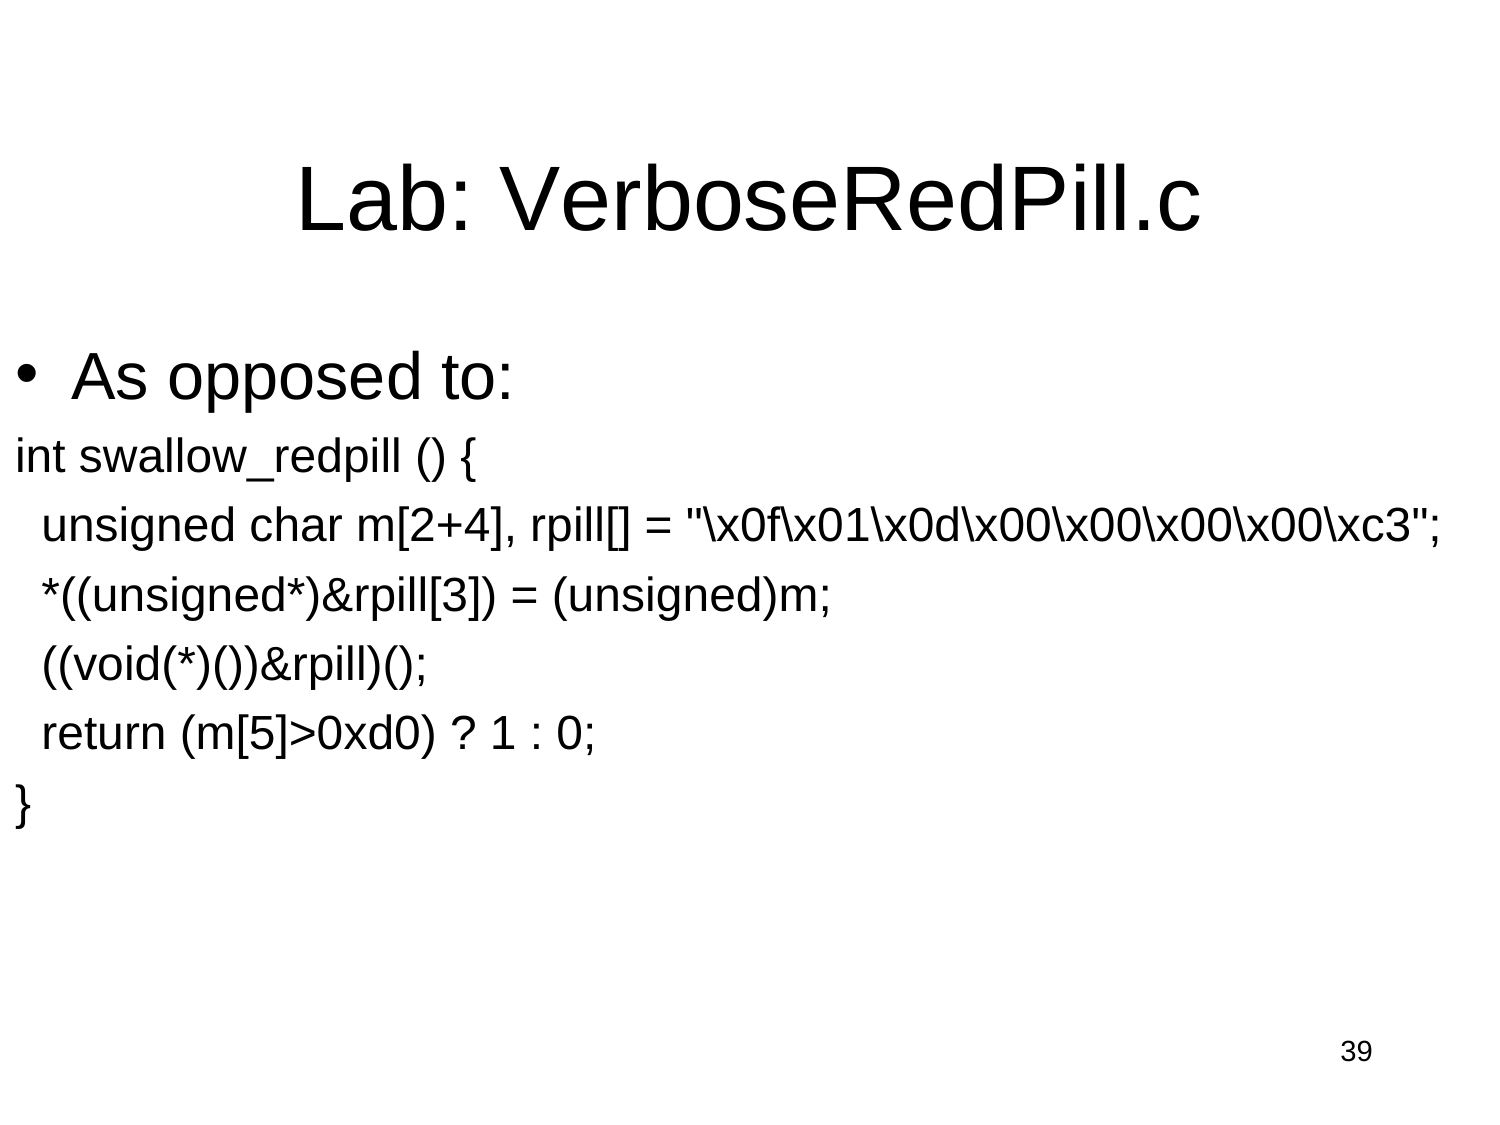

# Lab: VerboseRedPill.c
As opposed to:
int swallow_redpill () {
 unsigned char m[2+4], rpill[] = "\x0f\x01\x0d\x00\x00\x00\x00\xc3";
 *((unsigned*)&rpill[3]) = (unsigned)m;
 ((void(*)())&rpill)();
 return (m[5]>0xd0) ? 1 : 0;
}